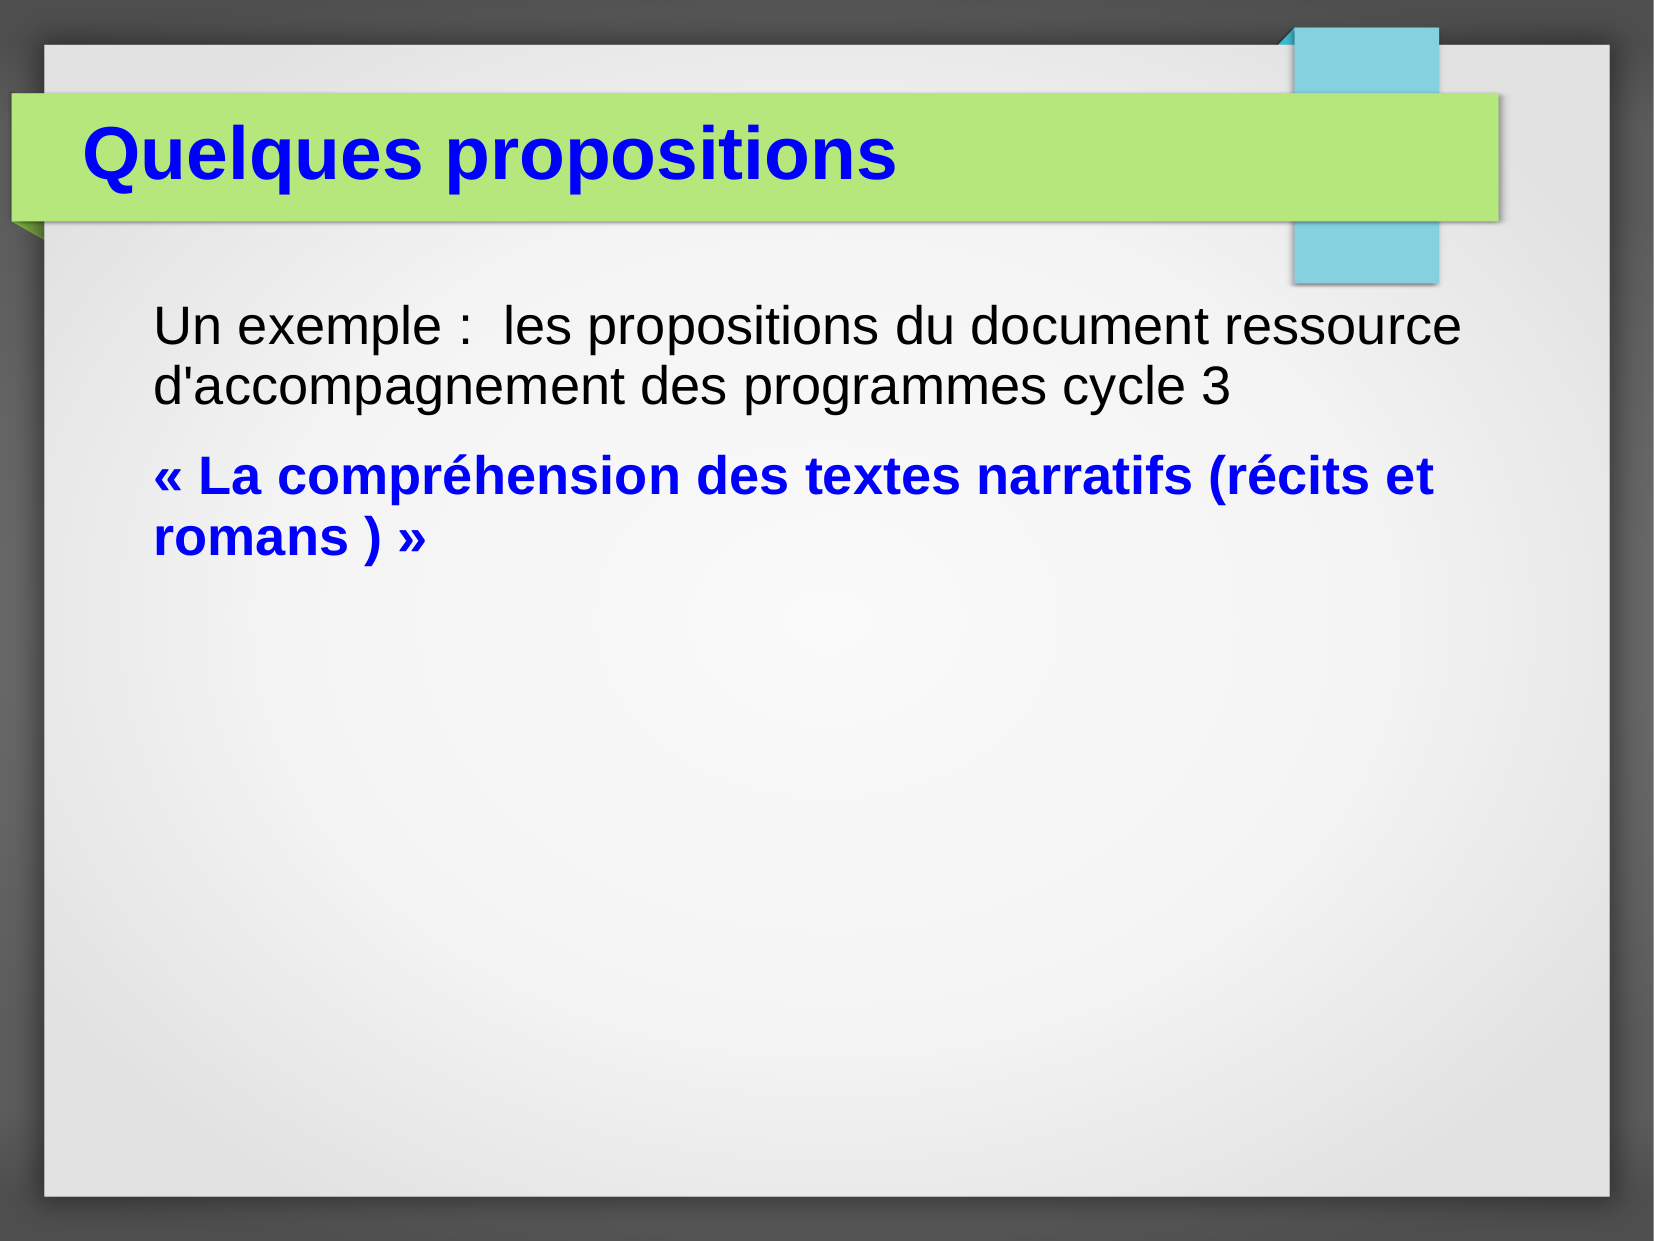

# Quelques propositions
Un exemple : les propositions du document ressource d'accompagnement des programmes cycle 3
« La compréhension des textes narratifs (récits et romans ) »